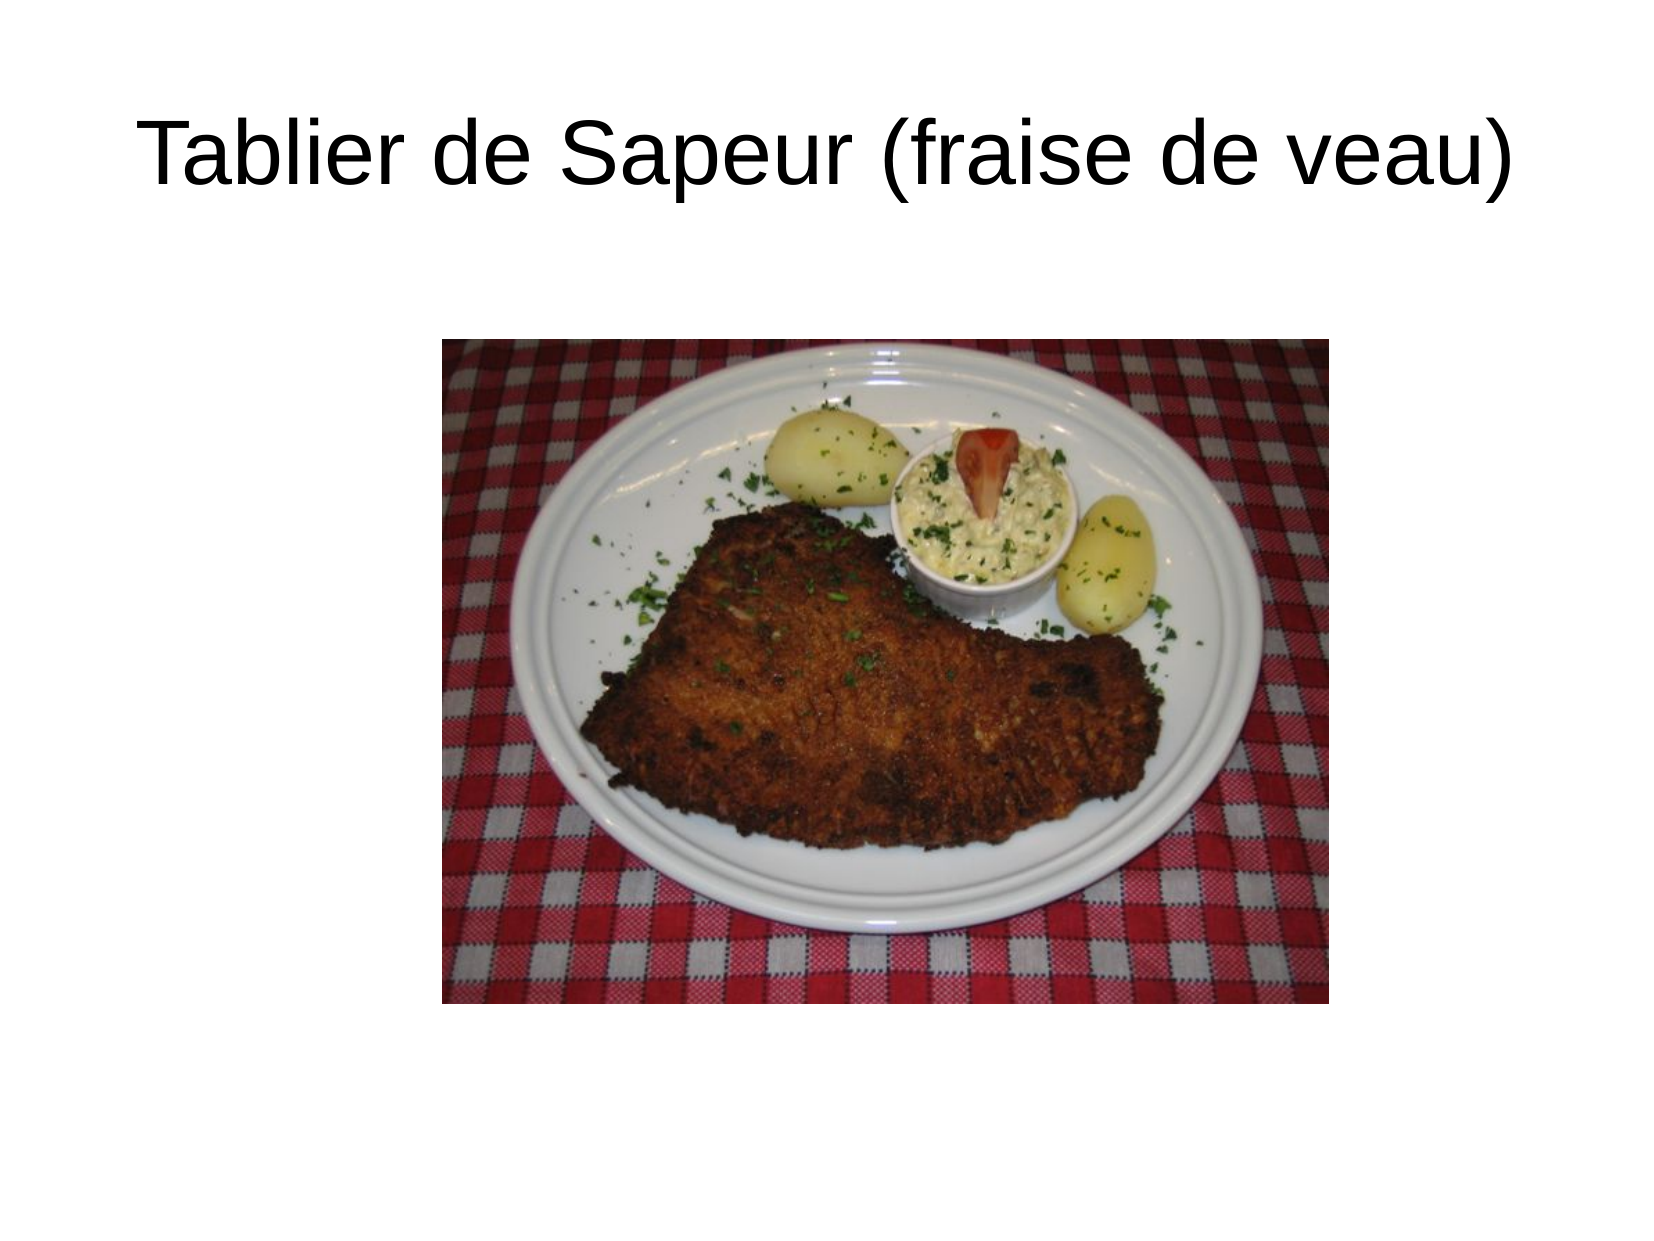

# Tablier de Sapeur (fraise de veau)